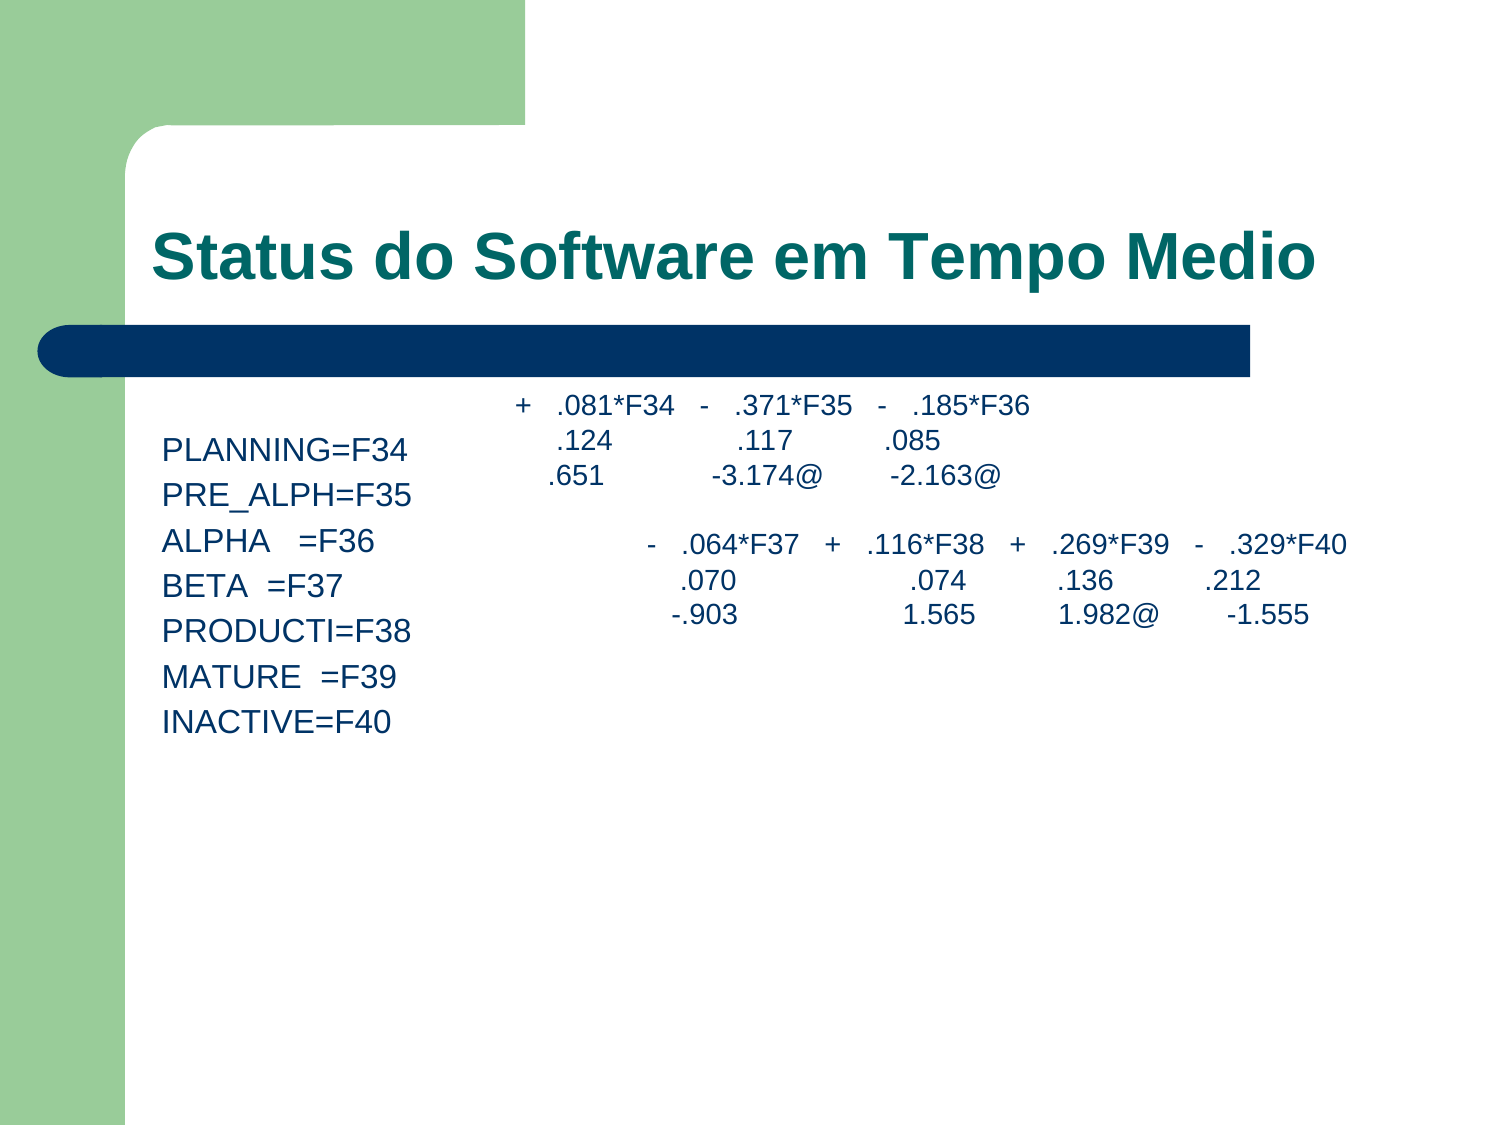

# Status do Software em Tempo Medio
+ .081*F34 - .371*F35 - .185*F36
 .124 .117 .085
 .651 -3.174@ -2.163@
 - .064*F37 + .116*F38 + .269*F39 - .329*F40
 .070 .074 .136 .212
 -.903 1.565 1.982@ -1.555
 PLANNING=F34
 PRE_ALPH=F35
 ALPHA =F36
 BETA =F37
 PRODUCTI=F38
 MATURE =F39
 INACTIVE=F40